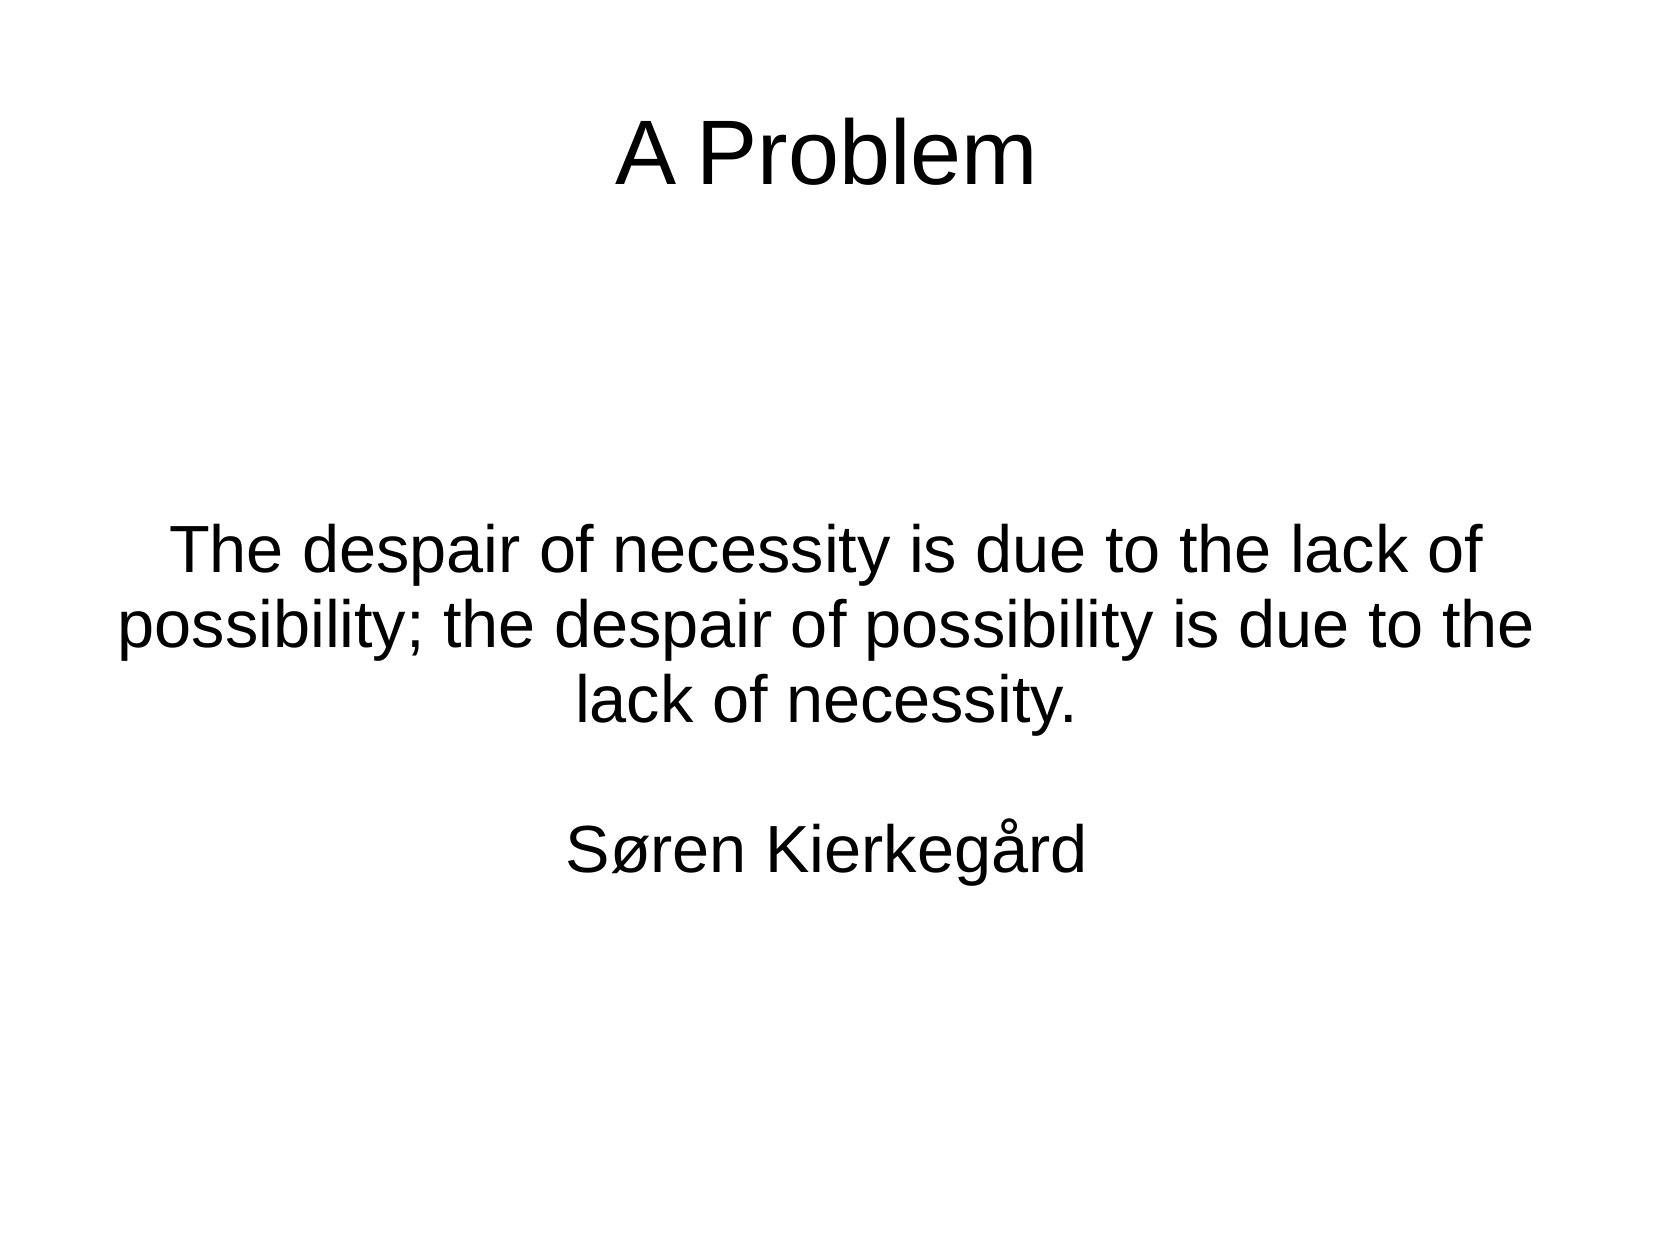

# A Problem
The despair of necessity is due to the lack of possibility; the despair of possibility is due to the lack of necessity.
Søren Kierkegård